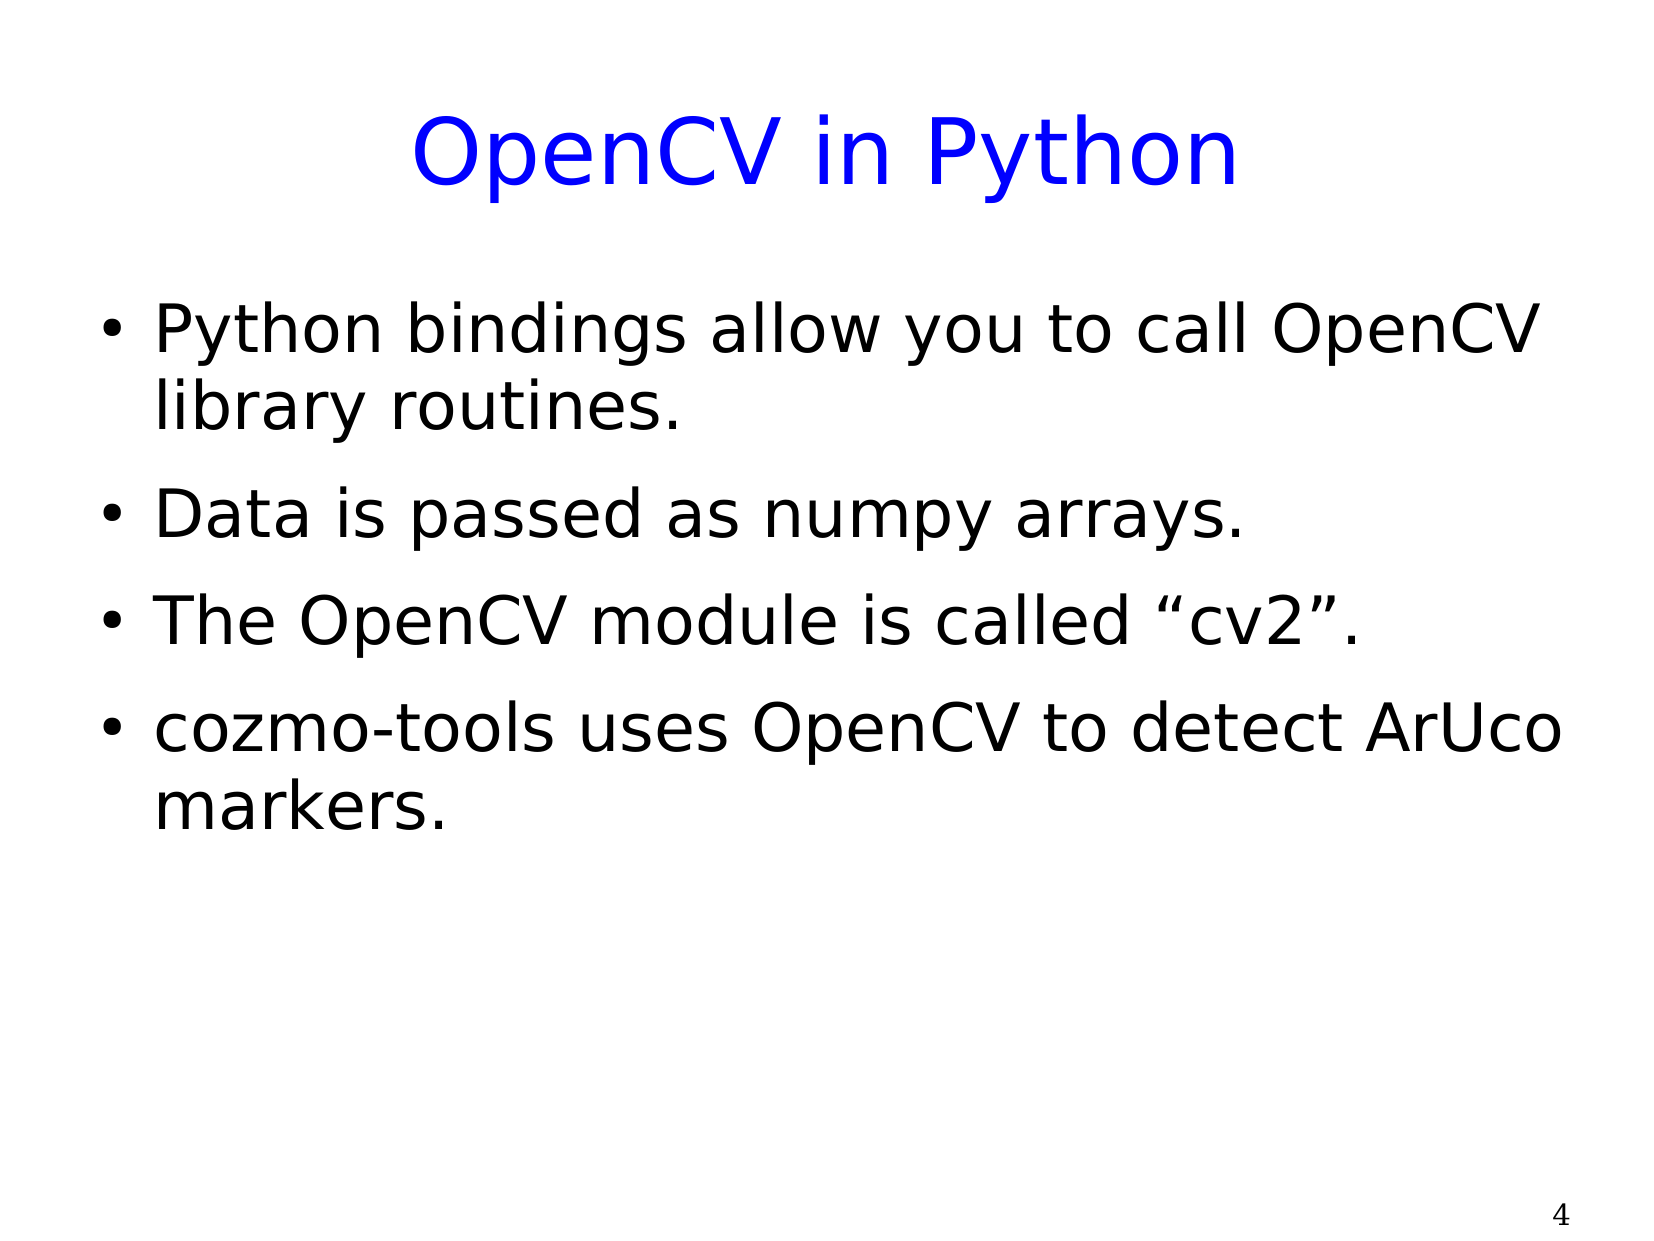

# OpenCV in Python
Python bindings allow you to call OpenCV library routines.
Data is passed as numpy arrays.
The OpenCV module is called “cv2”.
cozmo-tools uses OpenCV to detect ArUco markers.
4